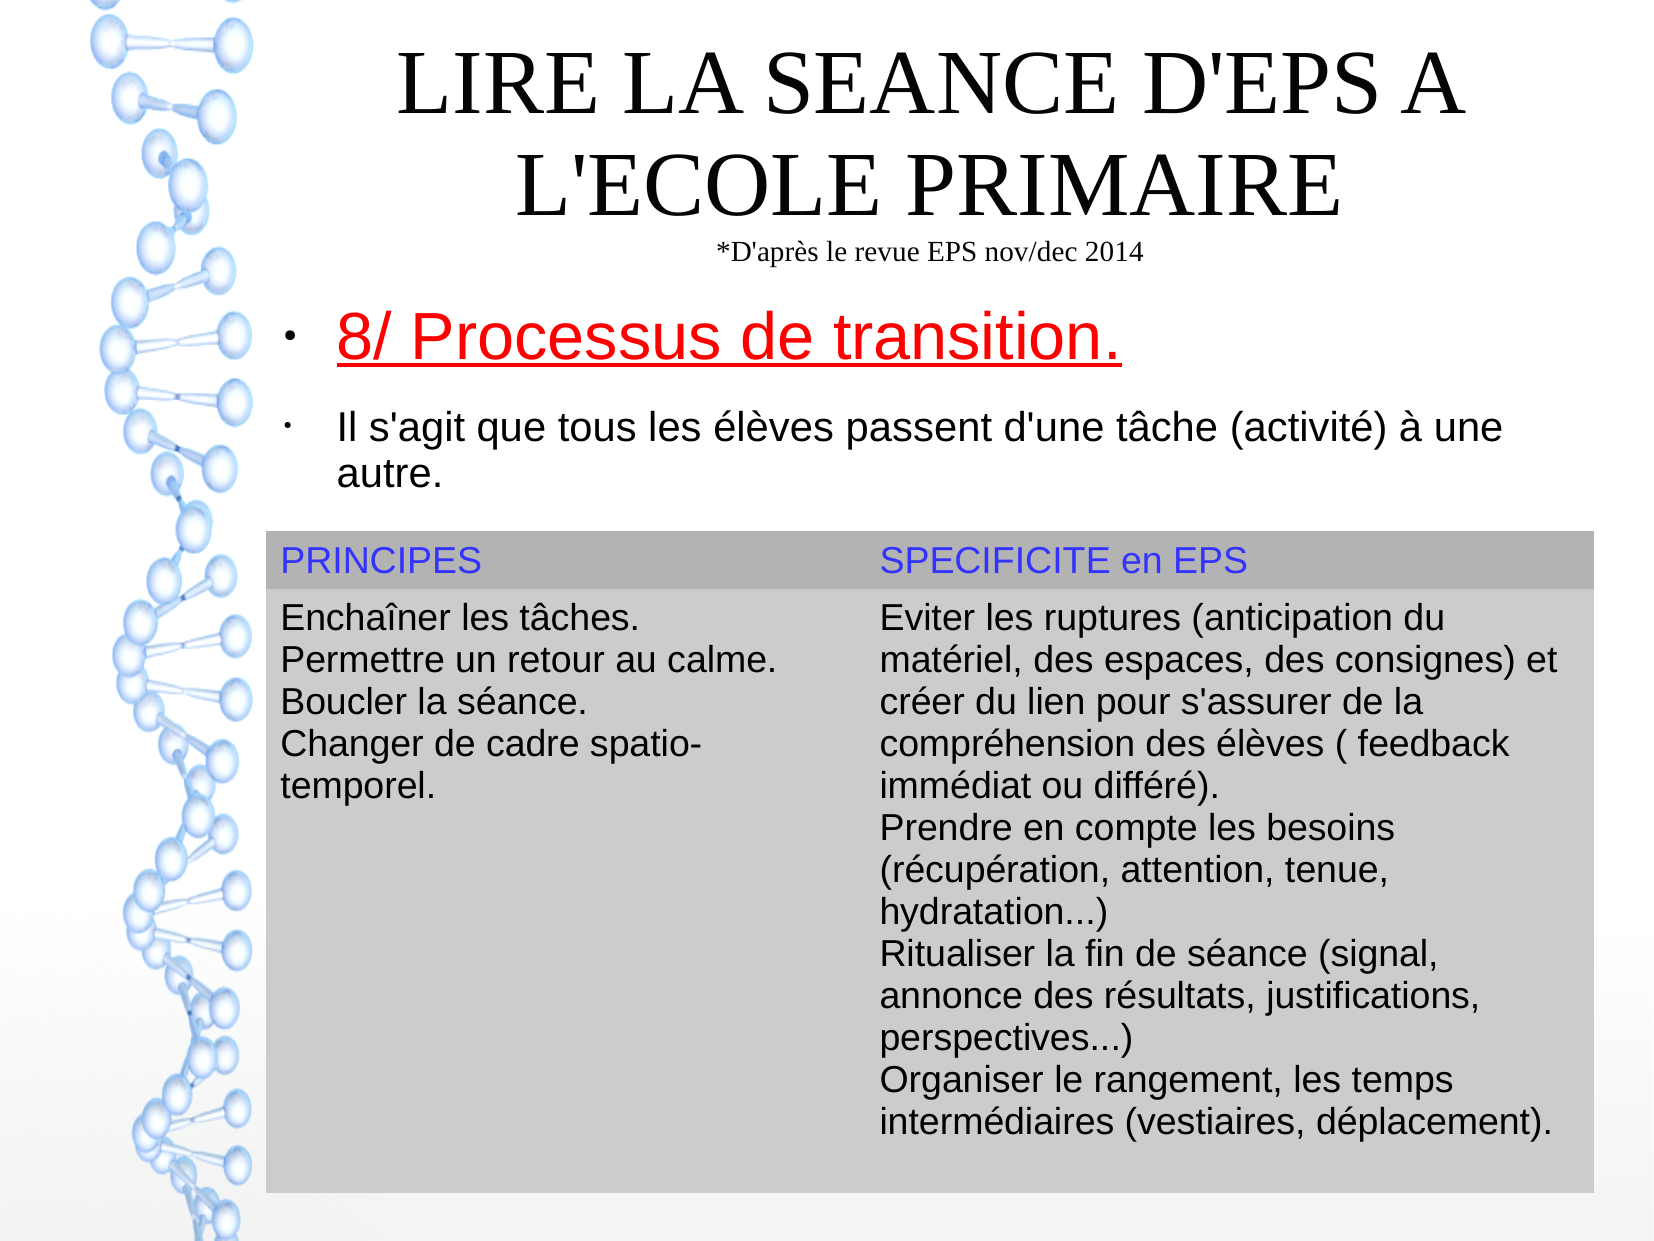

# LIRE LA SEANCE D'EPS A L'ECOLE PRIMAIRE *D'après le revue EPS nov/dec 2014
8/ Processus de transition.
Il s'agit que tous les élèves passent d'une tâche (activité) à une autre.
| PRINCIPES | SPECIFICITE en EPS |
| --- | --- |
| Enchaîner les tâches. Permettre un retour au calme. Boucler la séance. Changer de cadre spatio- temporel. | Eviter les ruptures (anticipation du matériel, des espaces, des consignes) et créer du lien pour s'assurer de la compréhension des élèves ( feedback immédiat ou différé). Prendre en compte les besoins (récupération, attention, tenue, hydratation...) Ritualiser la fin de séance (signal, annonce des résultats, justifications, perspectives...) Organiser le rangement, les temps intermédiaires (vestiaires, déplacement). |